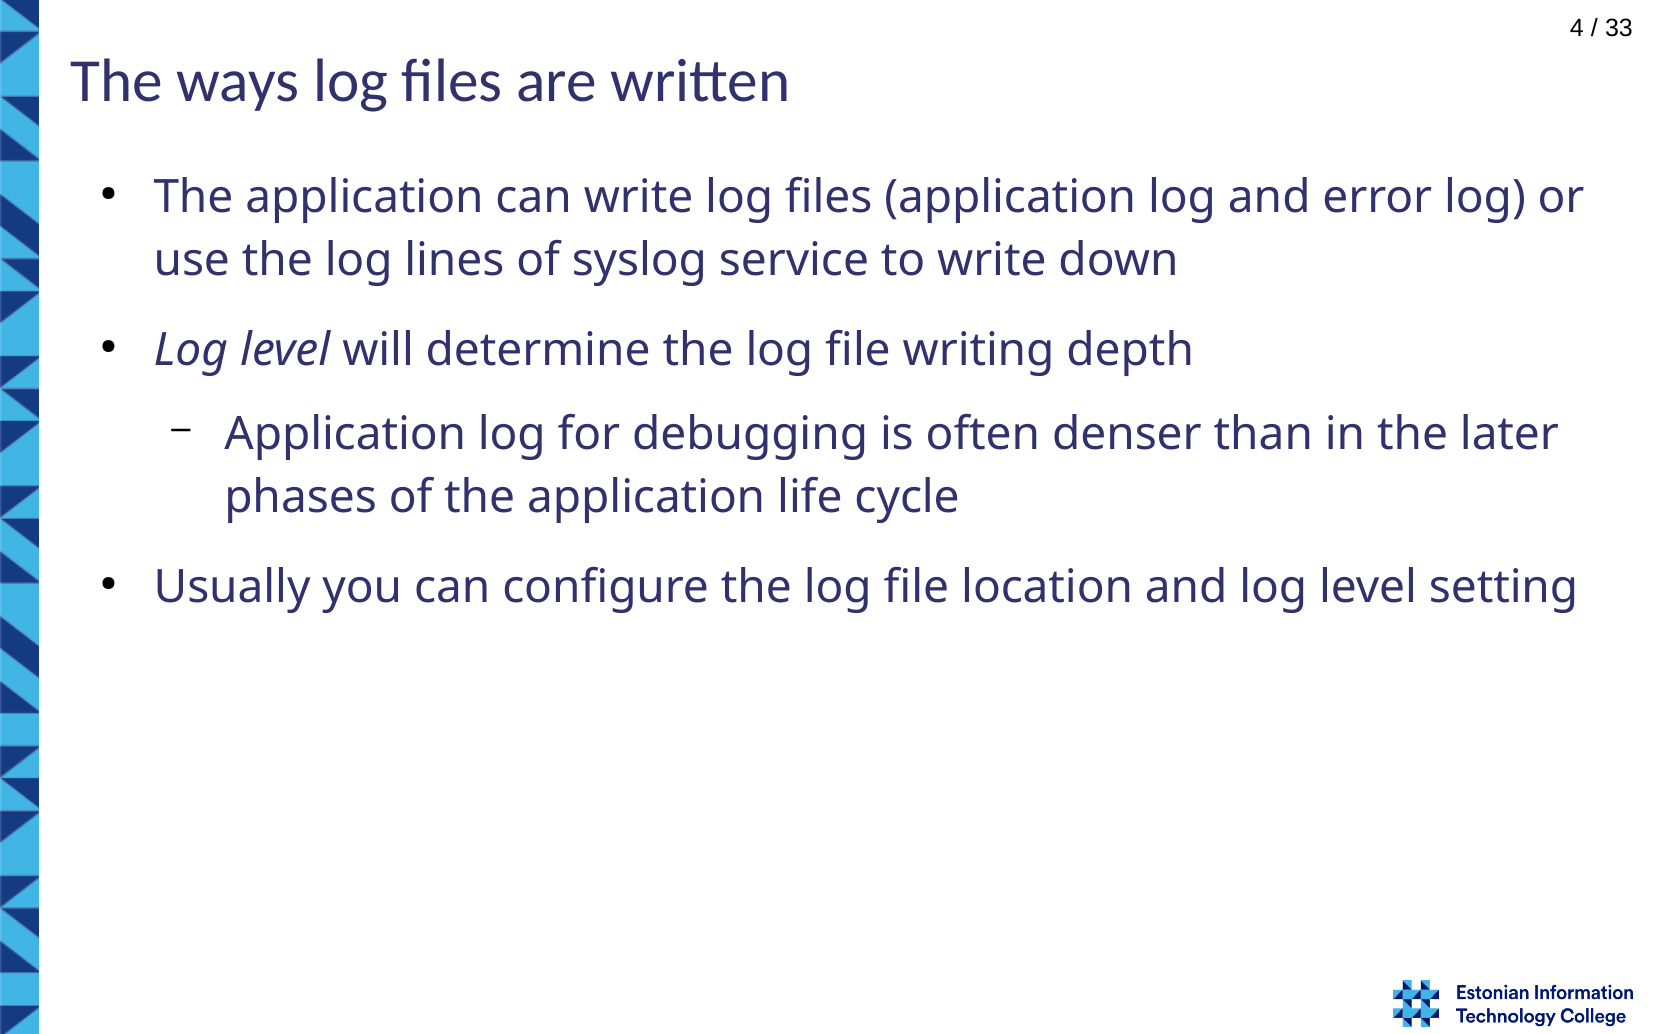

# The ways log files are written
The application can write log files (application log and error log) or use the log lines of syslog service to write down
Log level will determine the log file writing depth
Application log for debugging is often denser than in the later phases of the application life cycle
Usually you can configure the log file location and log level setting